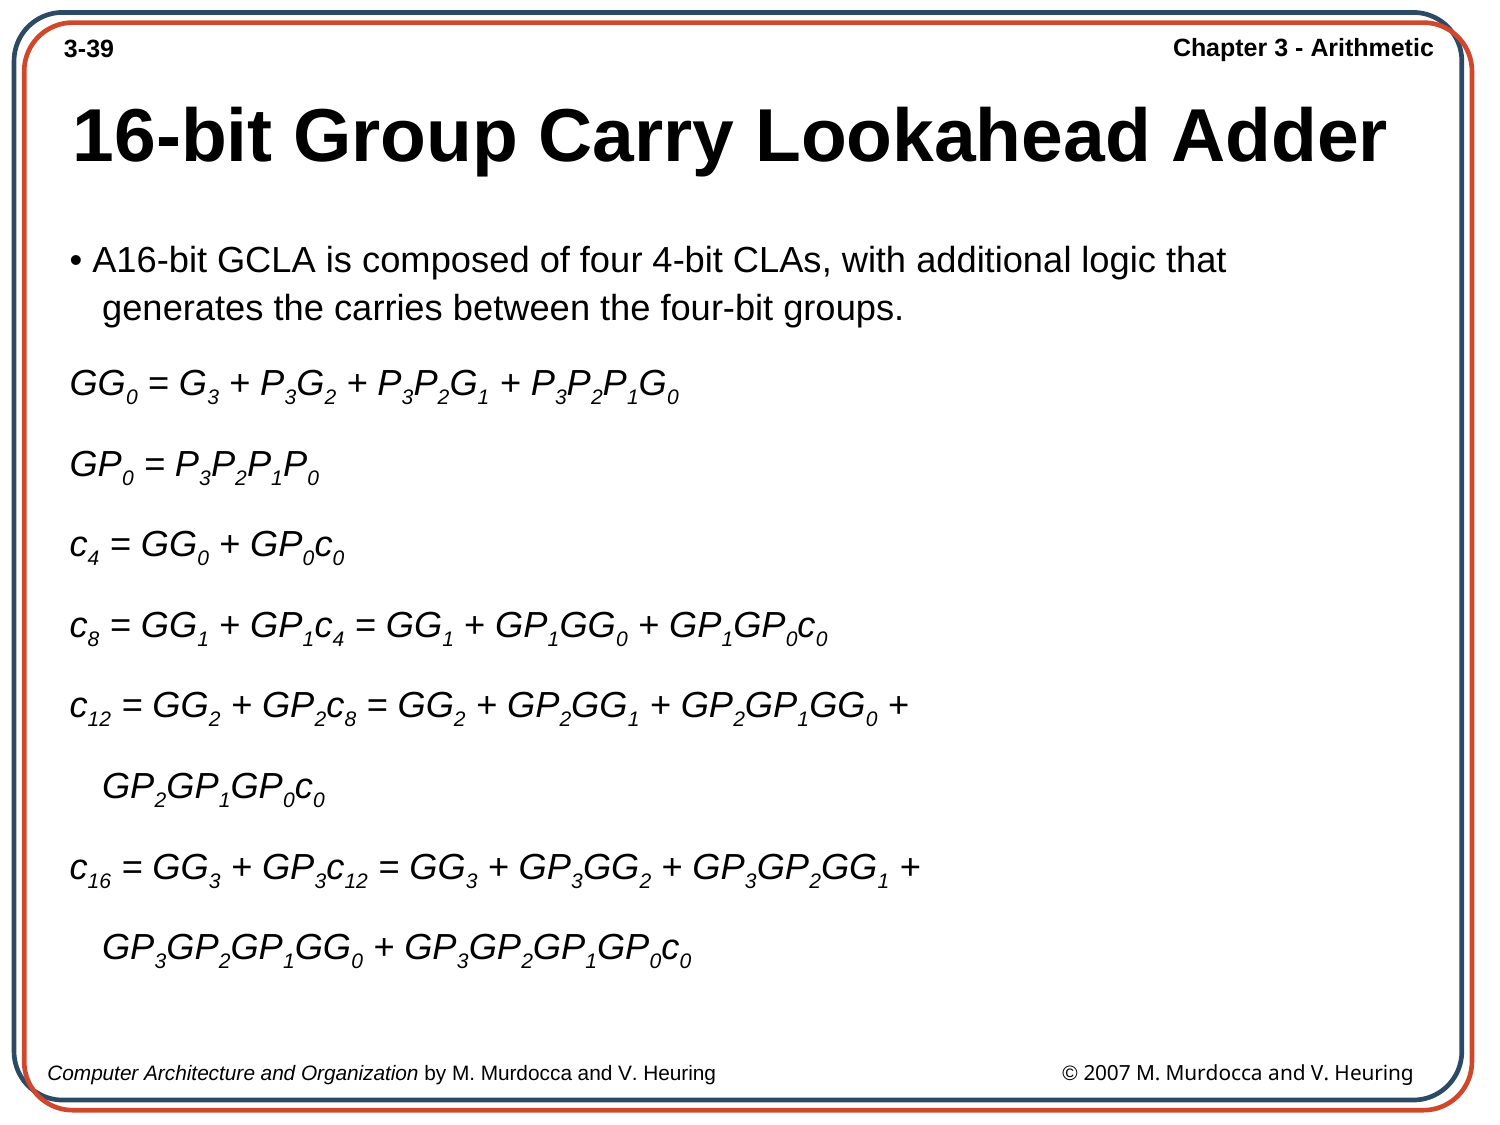

# 16-bit Group Carry Lookahead Adder
• A16-bit GCLA is composed of four 4-bit CLAs, with additional logic that generates the carries between the four-bit groups.
GG0 = G3 + P3G2 + P3P2G1 + P3P2P1G0
GP0 = P3P2P1P0
c4 = GG0 + GP0c0
c8 = GG1 + GP1c4 = GG1 + GP1GG0 + GP1GP0c0
c12 = GG2 + GP2c8 = GG2 + GP2GG1 + GP2GP1GG0 +
	GP2GP1GP0c0
c16 = GG3 + GP3c12 = GG3 + GP3GG2 + GP3GP2GG1 +
	GP3GP2GP1GG0 + GP3GP2GP1GP0c0